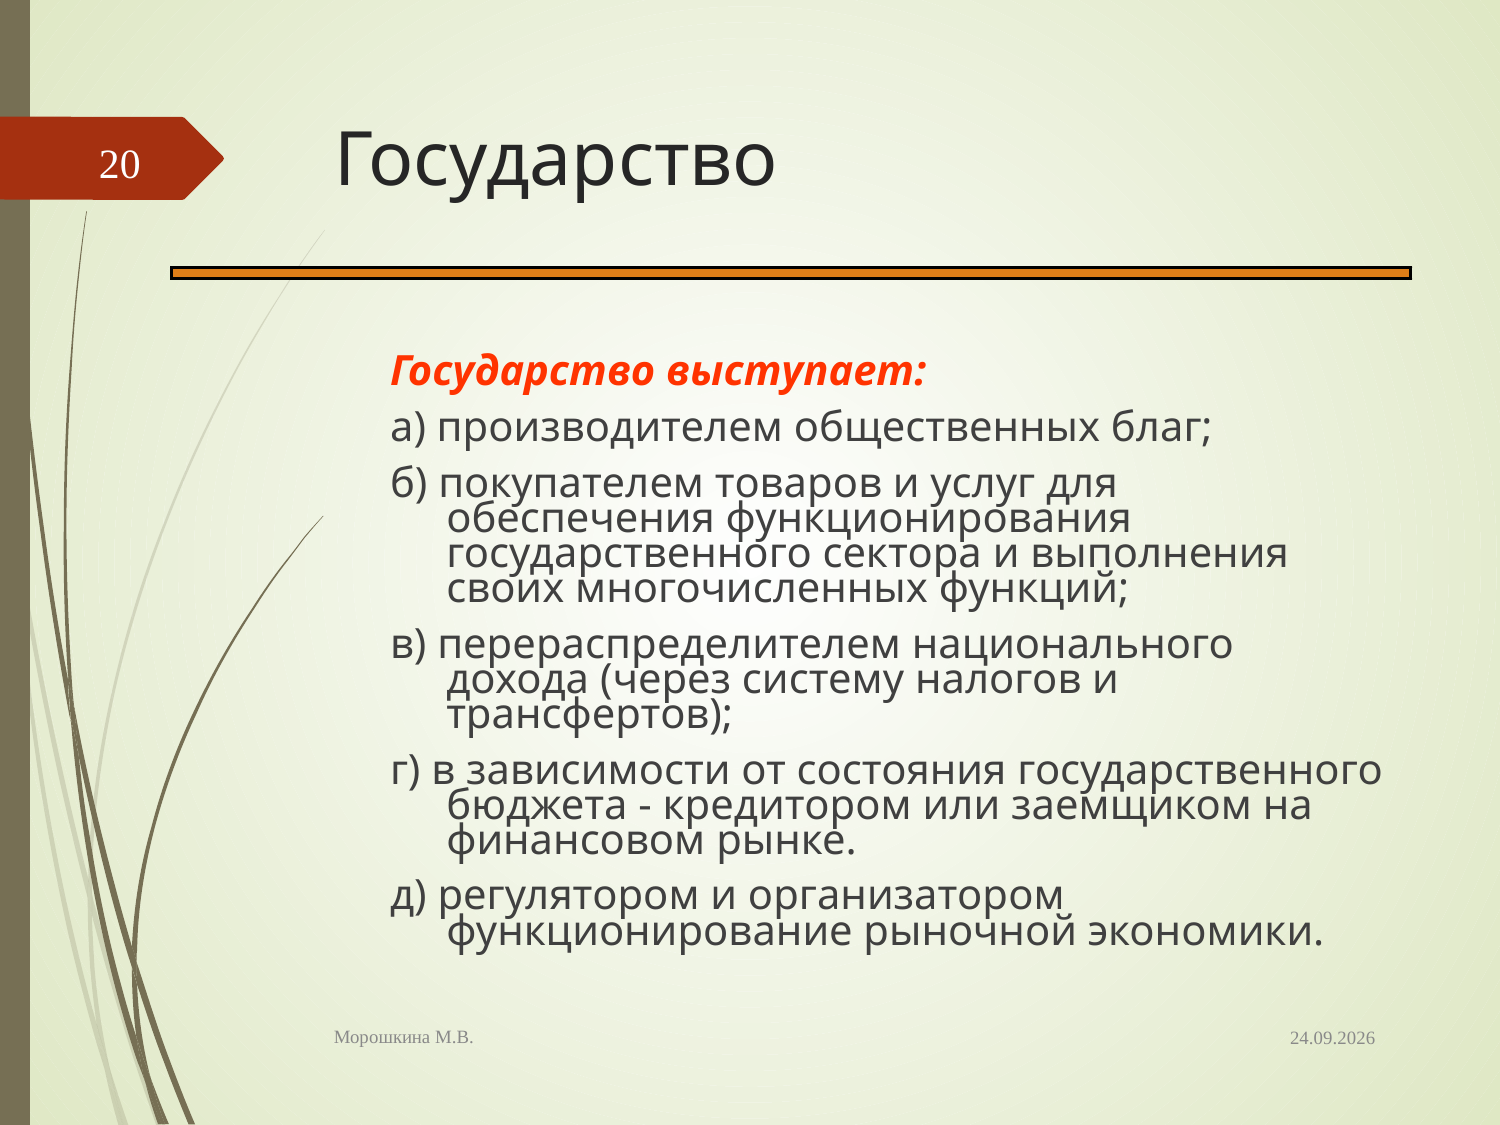

# Государство
Государство выступает:
а) производителем общественных благ;
б) покупателем товаров и услуг для обеспечения функционирования государственного сектора и выполнения своих многочисленных функций;
в) перераспределителем национального дохода (через систему налогов и трансфертов);
г) в зависимости от состояния государственного бюджета - кредитором или заемщиком на финансовом рынке.
д) регулятором и организатором функционирование рыночной экономики.
Морошкина М.В.